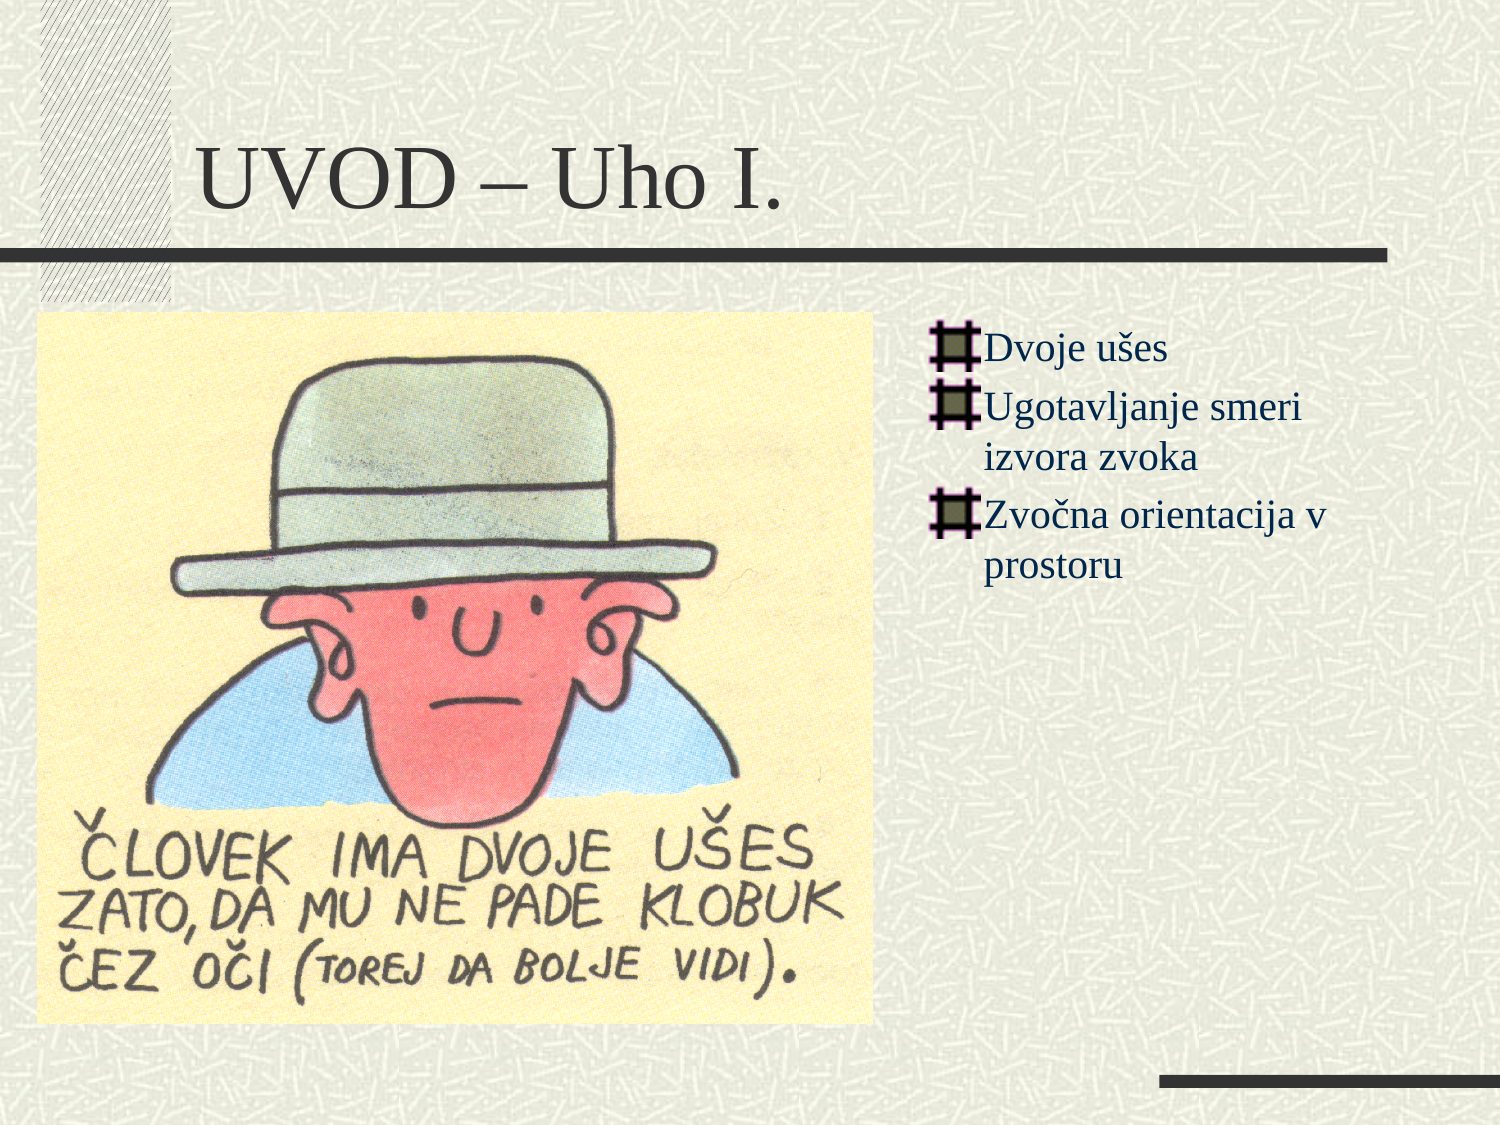

# UVOD – Uho I.
Dvoje ušes
Ugotavljanje smeri izvora zvoka
Zvočna orientacija v prostoru